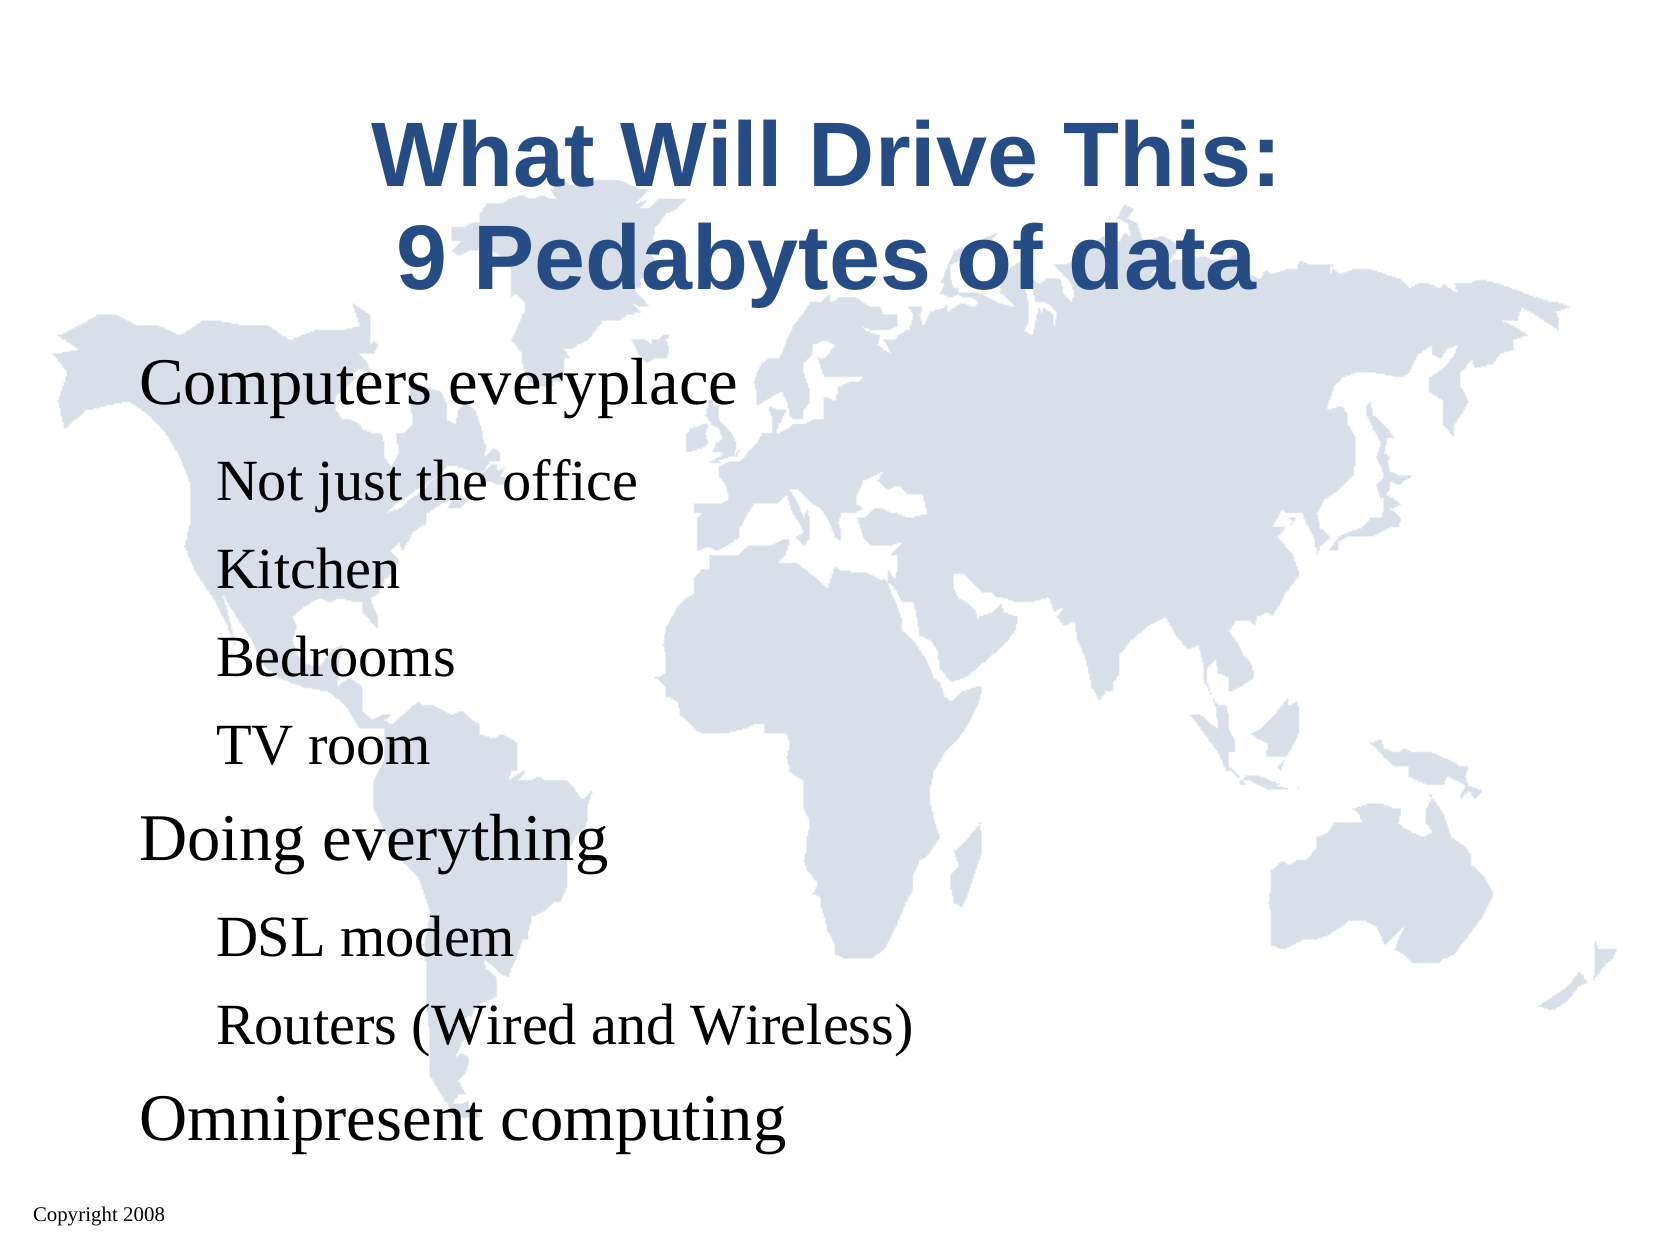

# What Will Drive This: 9 Pedabytes of data
Computers everyplace
Not just the office
Kitchen
Bedrooms
TV room
Doing everything
DSL modem
Routers (Wired and Wireless)
Omnipresent computing